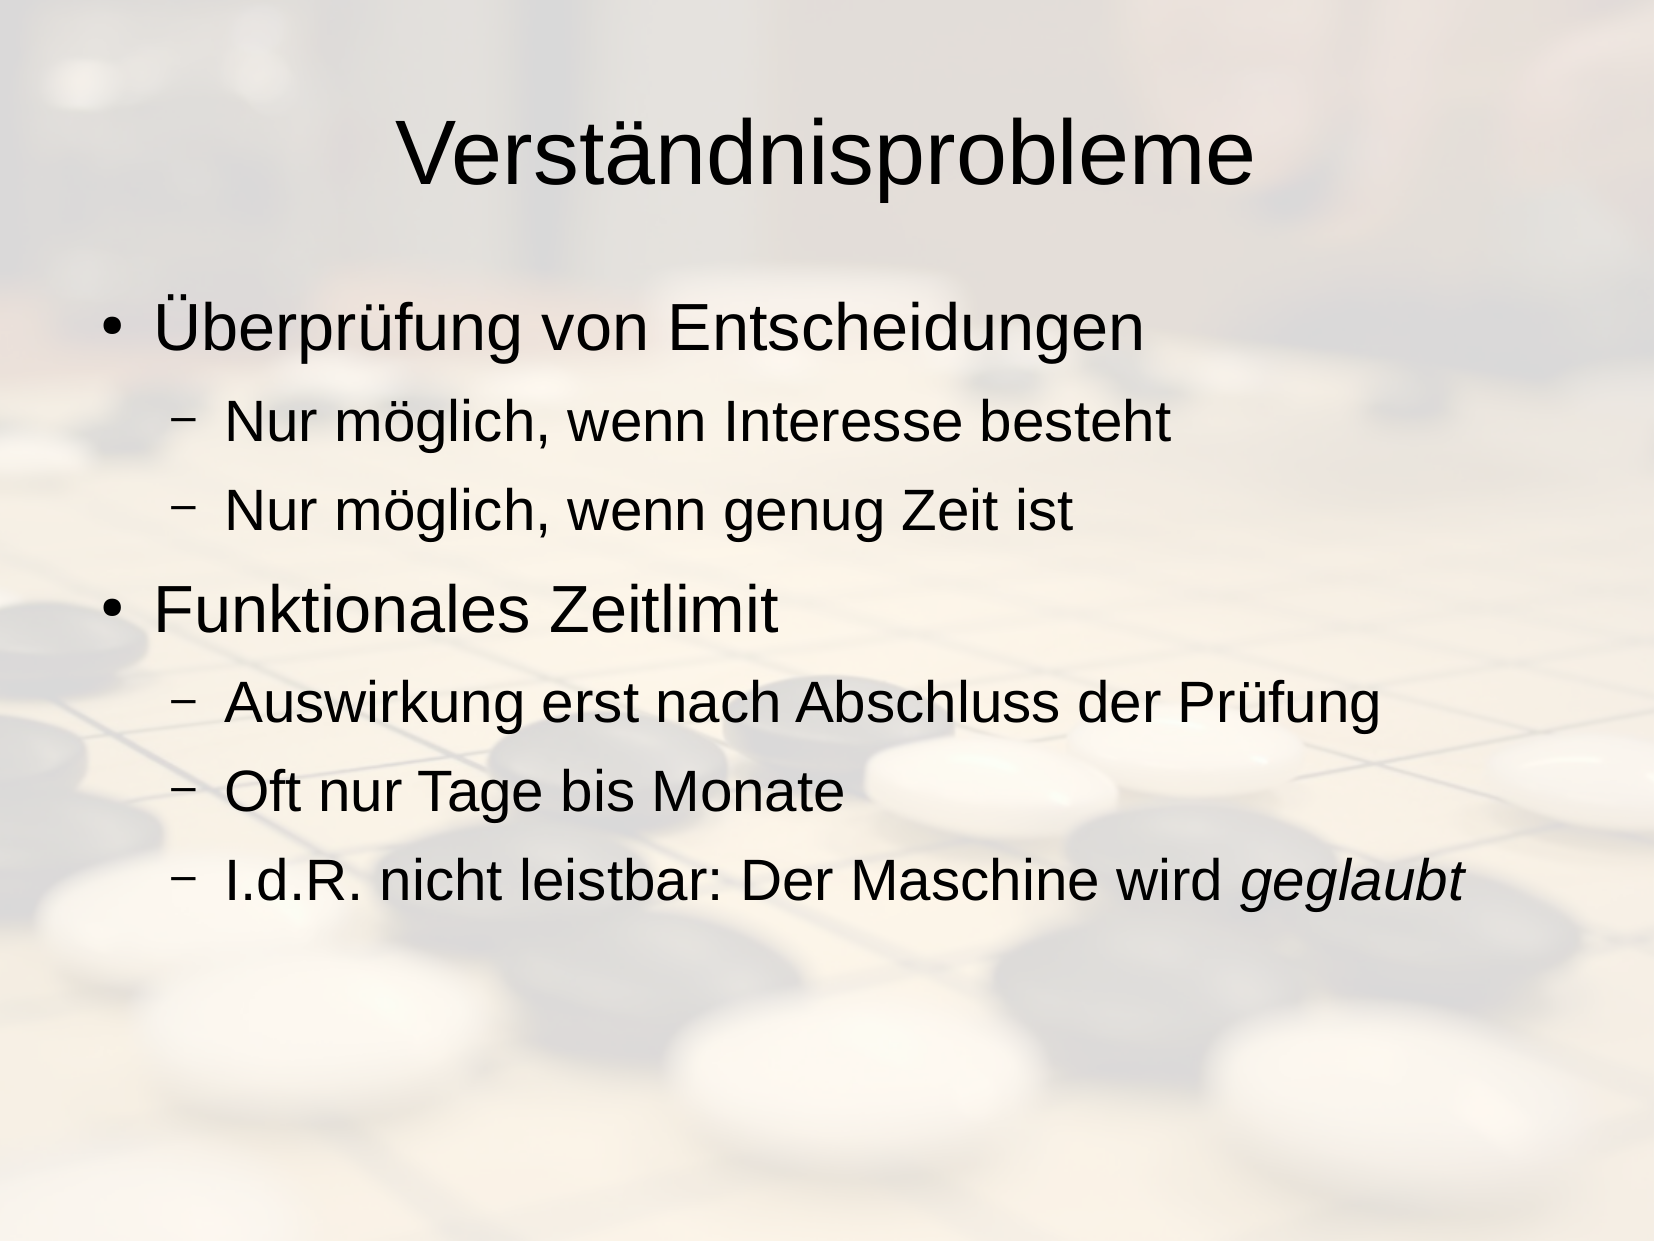

# Verständnisprobleme
Überprüfung von Entscheidungen
Nur möglich, wenn Interesse besteht
Nur möglich, wenn genug Zeit ist
Funktionales Zeitlimit
Auswirkung erst nach Abschluss der Prüfung
Oft nur Tage bis Monate
I.d.R. nicht leistbar: Der Maschine wird geglaubt